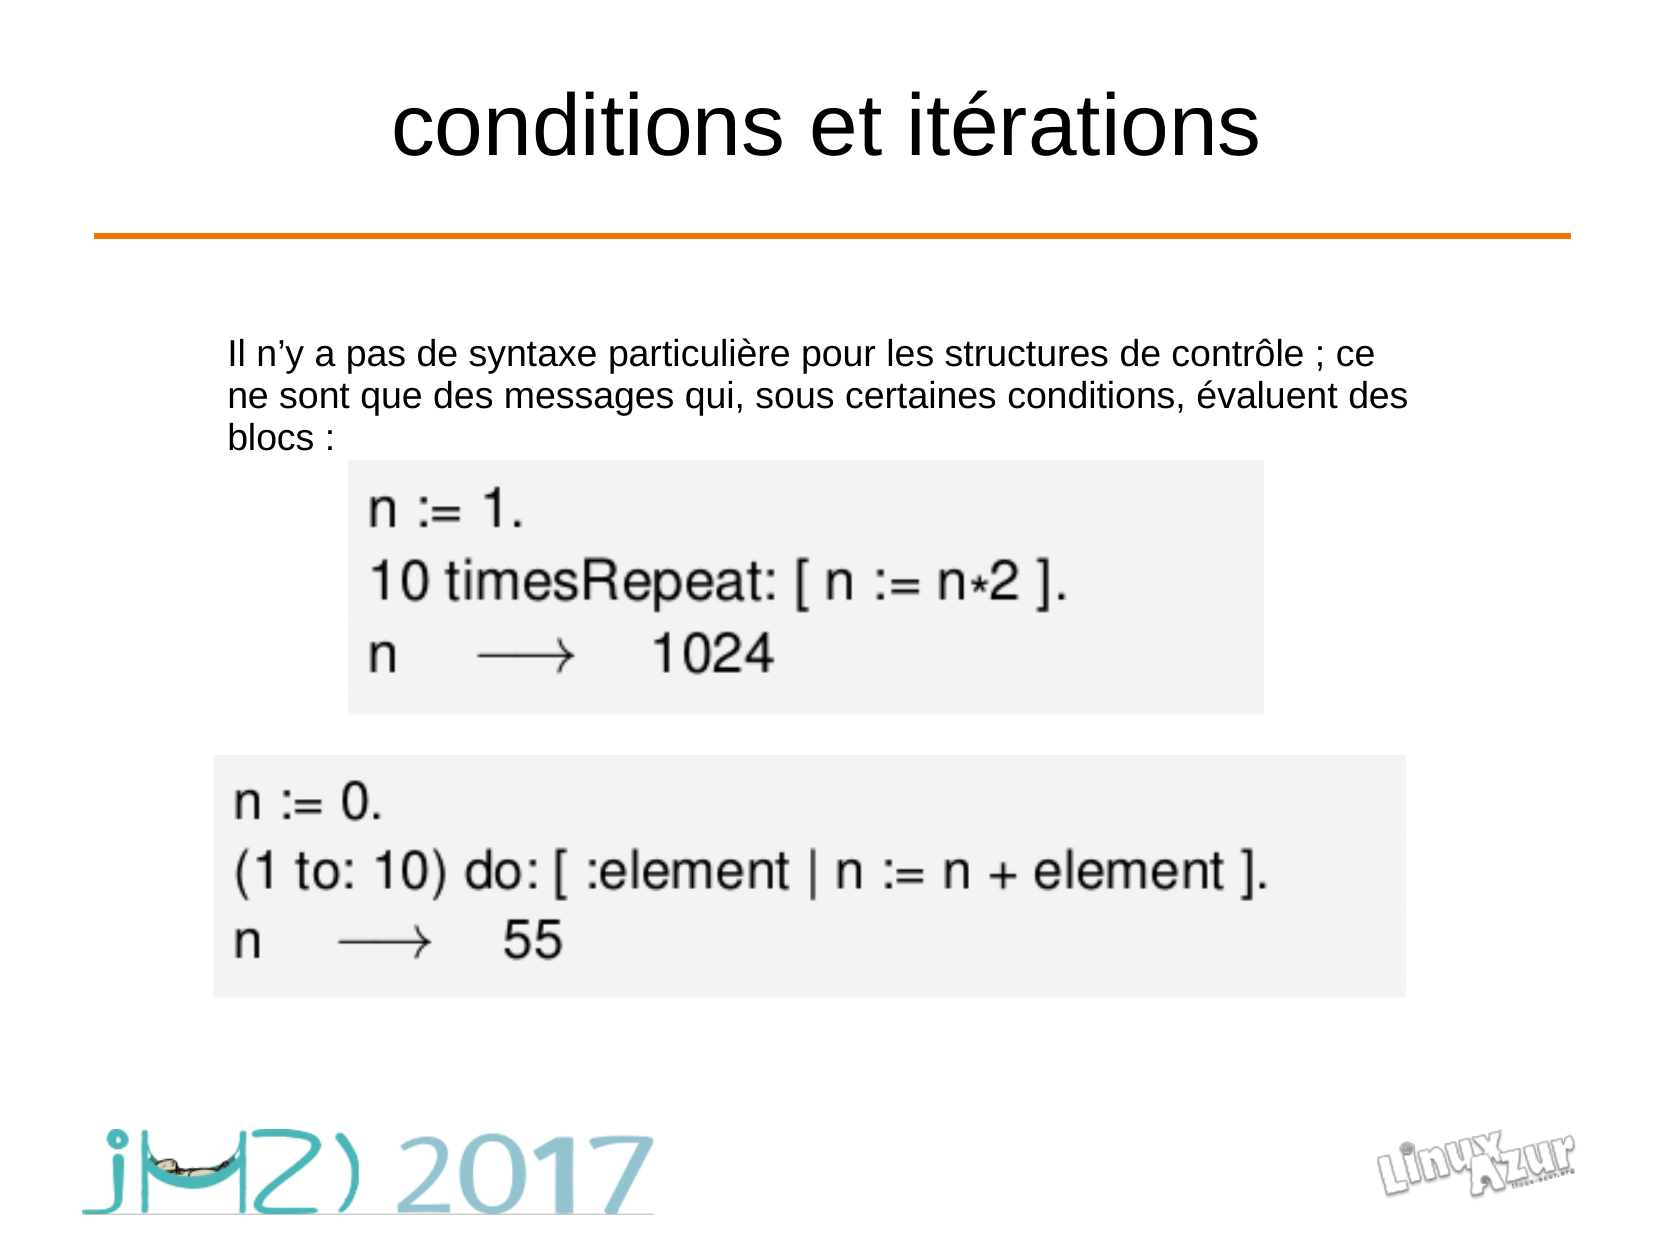

# conditions et itérations
Il n’y a pas de syntaxe particulière pour les structures de contrôle ; ce
ne sont que des messages qui, sous certaines conditions, évaluent des
blocs :